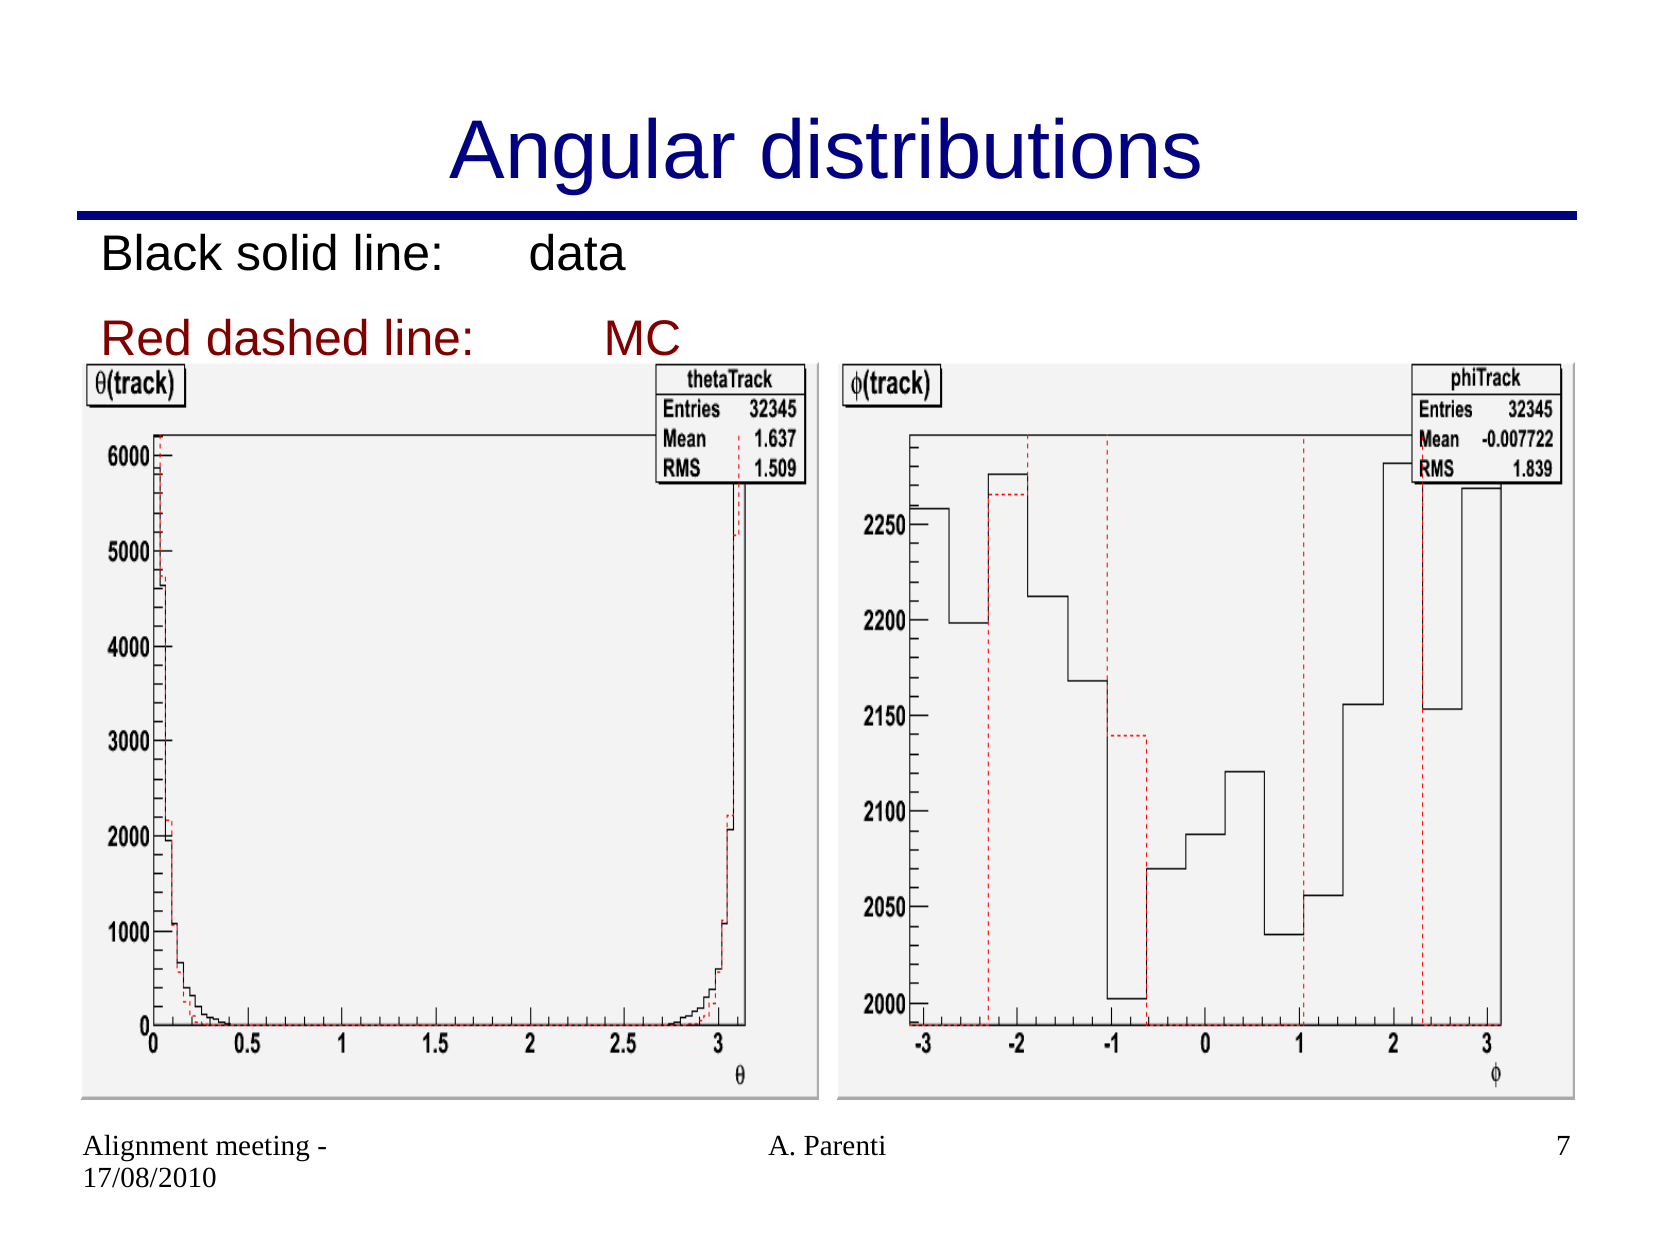

# Angular distributions
Black solid line:		data
Red dashed line:		MC
7